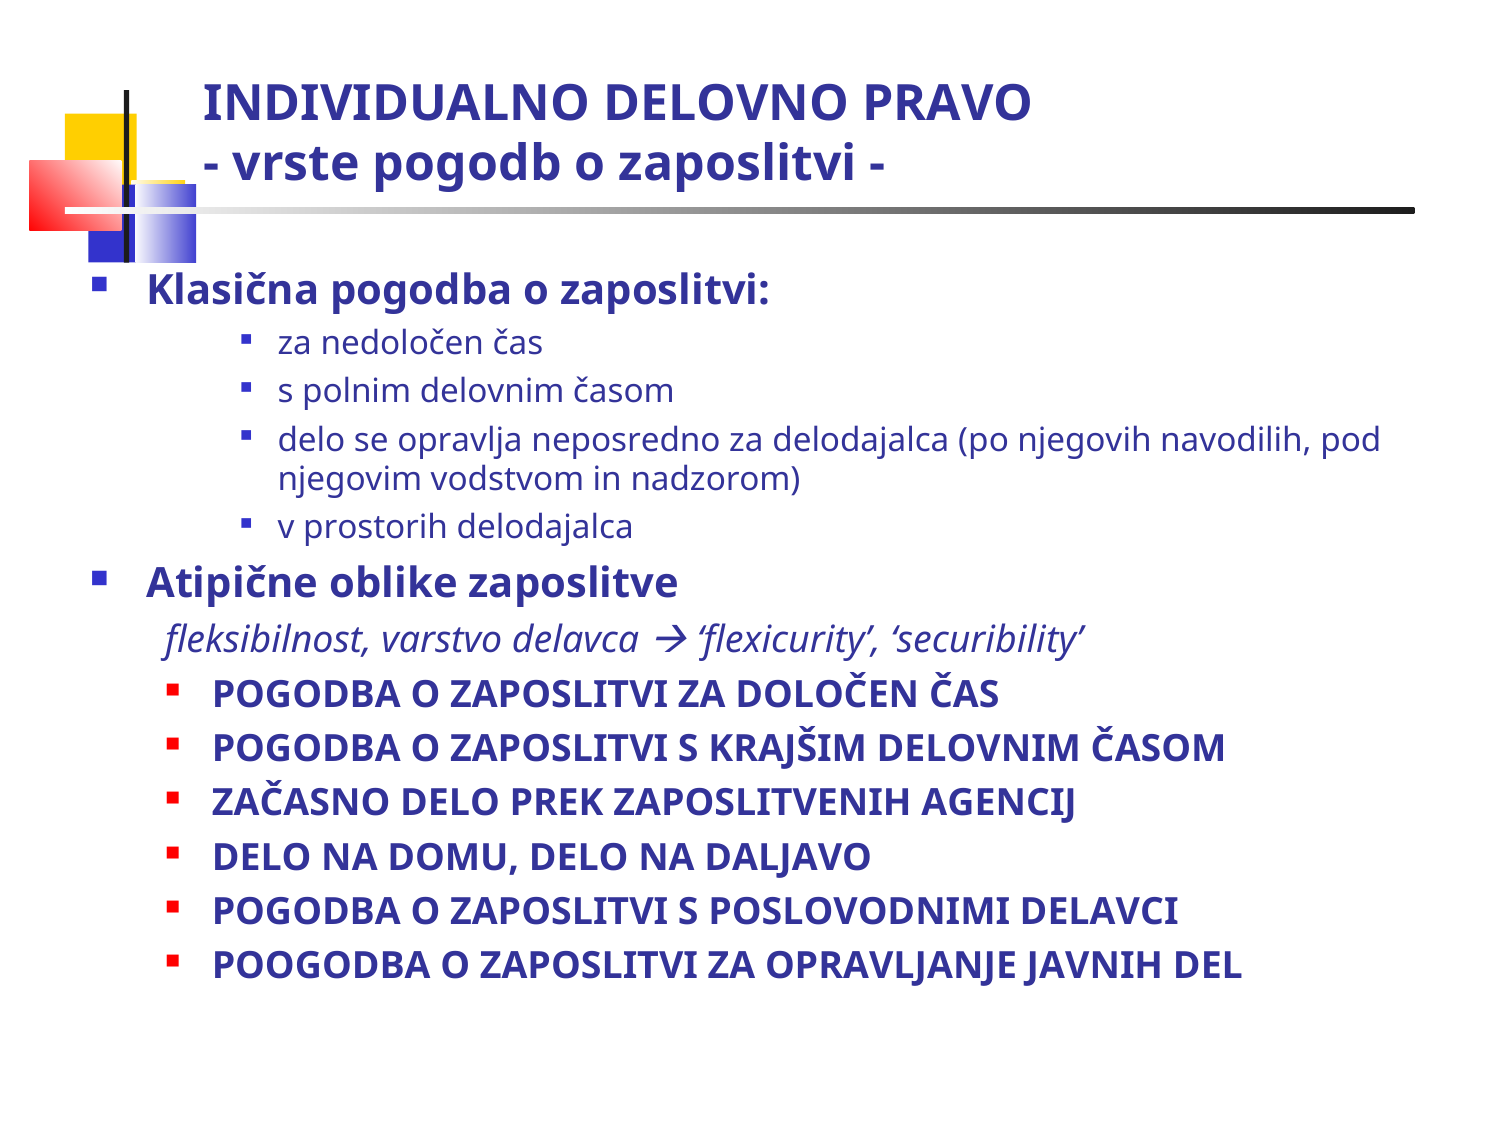

# INDIVIDUALNO DELOVNO PRAVO - vrste pogodb o zaposlitvi -
Klasična pogodba o zaposlitvi:
za nedoločen čas
s polnim delovnim časom
delo se opravlja neposredno za delodajalca (po njegovih navodilih, pod njegovim vodstvom in nadzorom)
v prostorih delodajalca
Atipične oblike zaposlitve
fleksibilnost, varstvo delavca  ‘flexicurity’, ‘securibility’
POGODBA O ZAPOSLITVI ZA DOLOČEN ČAS
POGODBA O ZAPOSLITVI S KRAJŠIM DELOVNIM ČASOM
ZAČASNO DELO PREK ZAPOSLITVENIH AGENCIJ
DELO NA DOMU, DELO NA DALJAVO
POGODBA O ZAPOSLITVI S POSLOVODNIMI DELAVCI
POOGODBA O ZAPOSLITVI ZA OPRAVLJANJE JAVNIH DEL